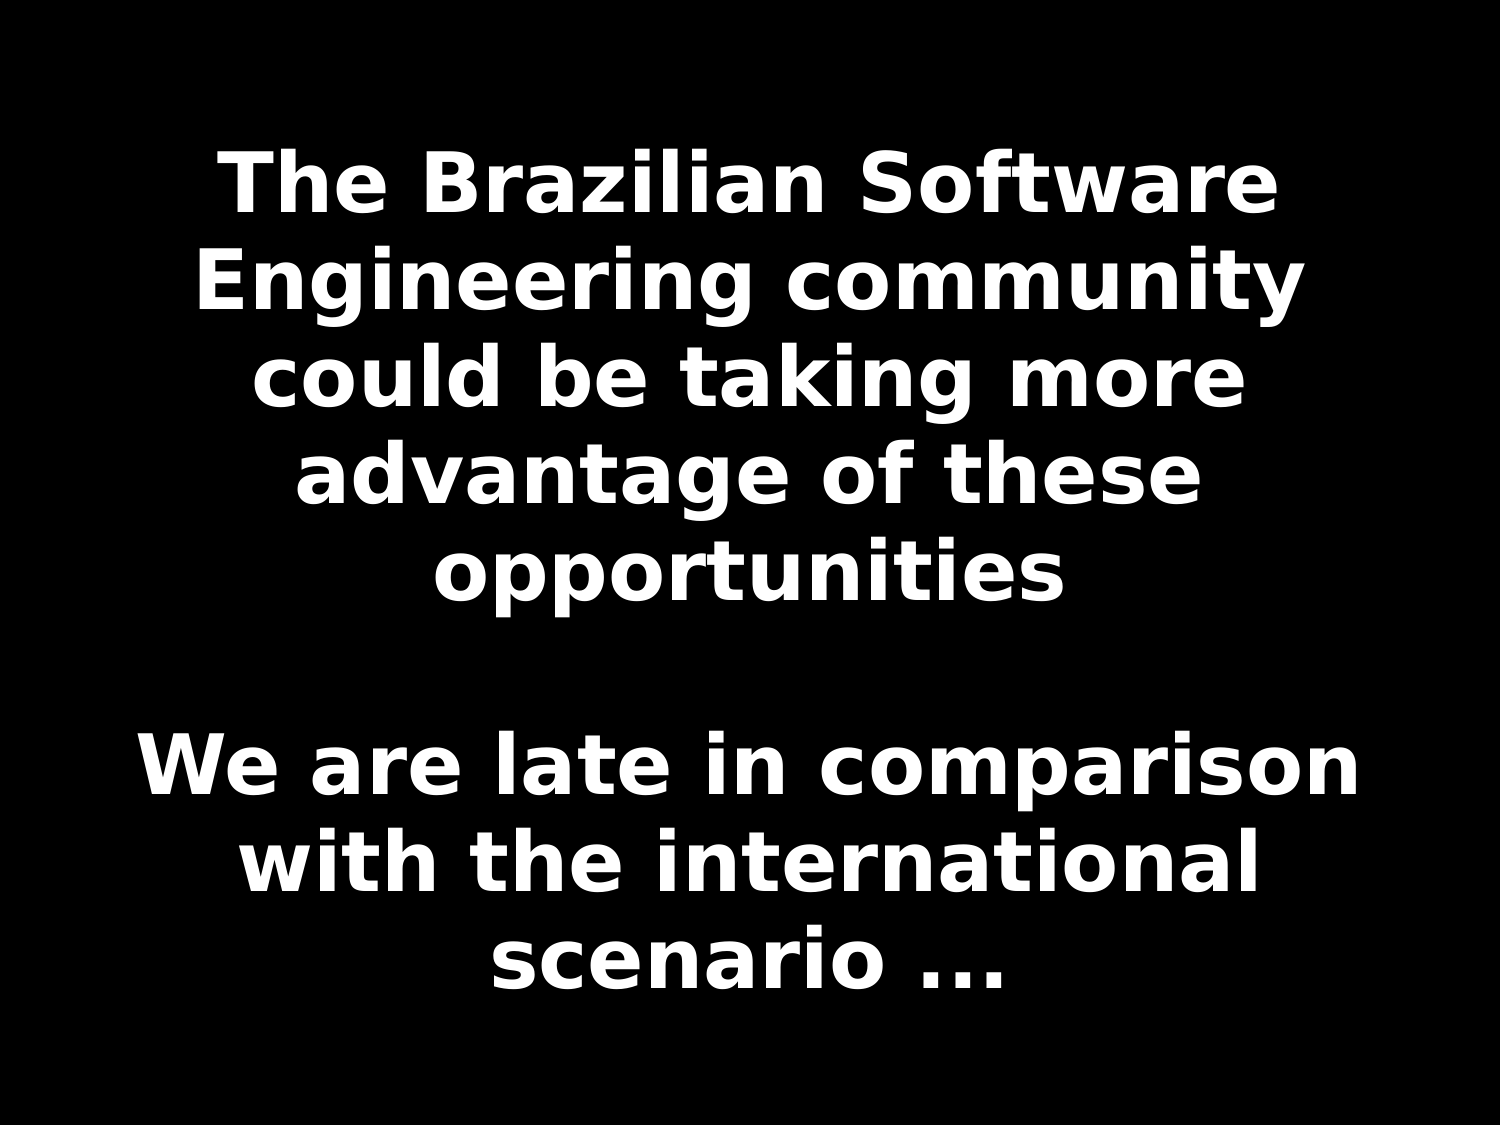

# The Brazilian Software Engineering community could be taking more advantage of these opportunities We are late in comparison with the international scenario ...